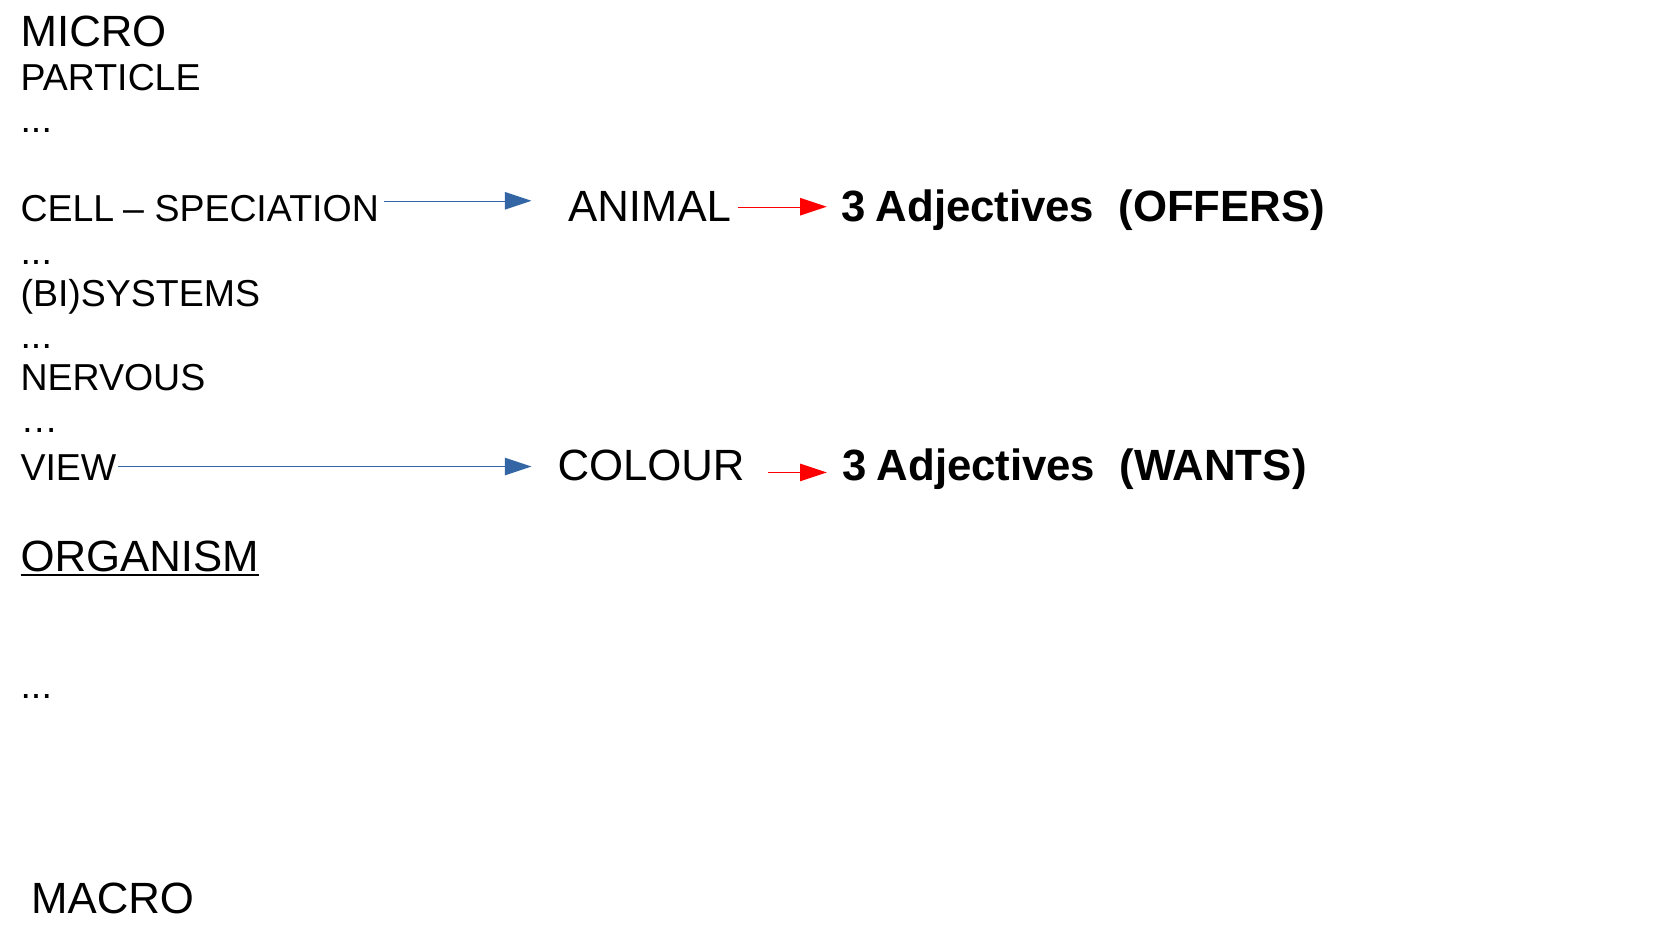

MICRO
PARTICLE
...
CELL – SPECIATION ANIMAL 3 Adjectives (OFFERS)
...
(BI)SYSTEMS
...
NERVOUS
…
VIEW COLOUR 3 Adjectives (WANTS)
ORGANISM
...
 MACRO